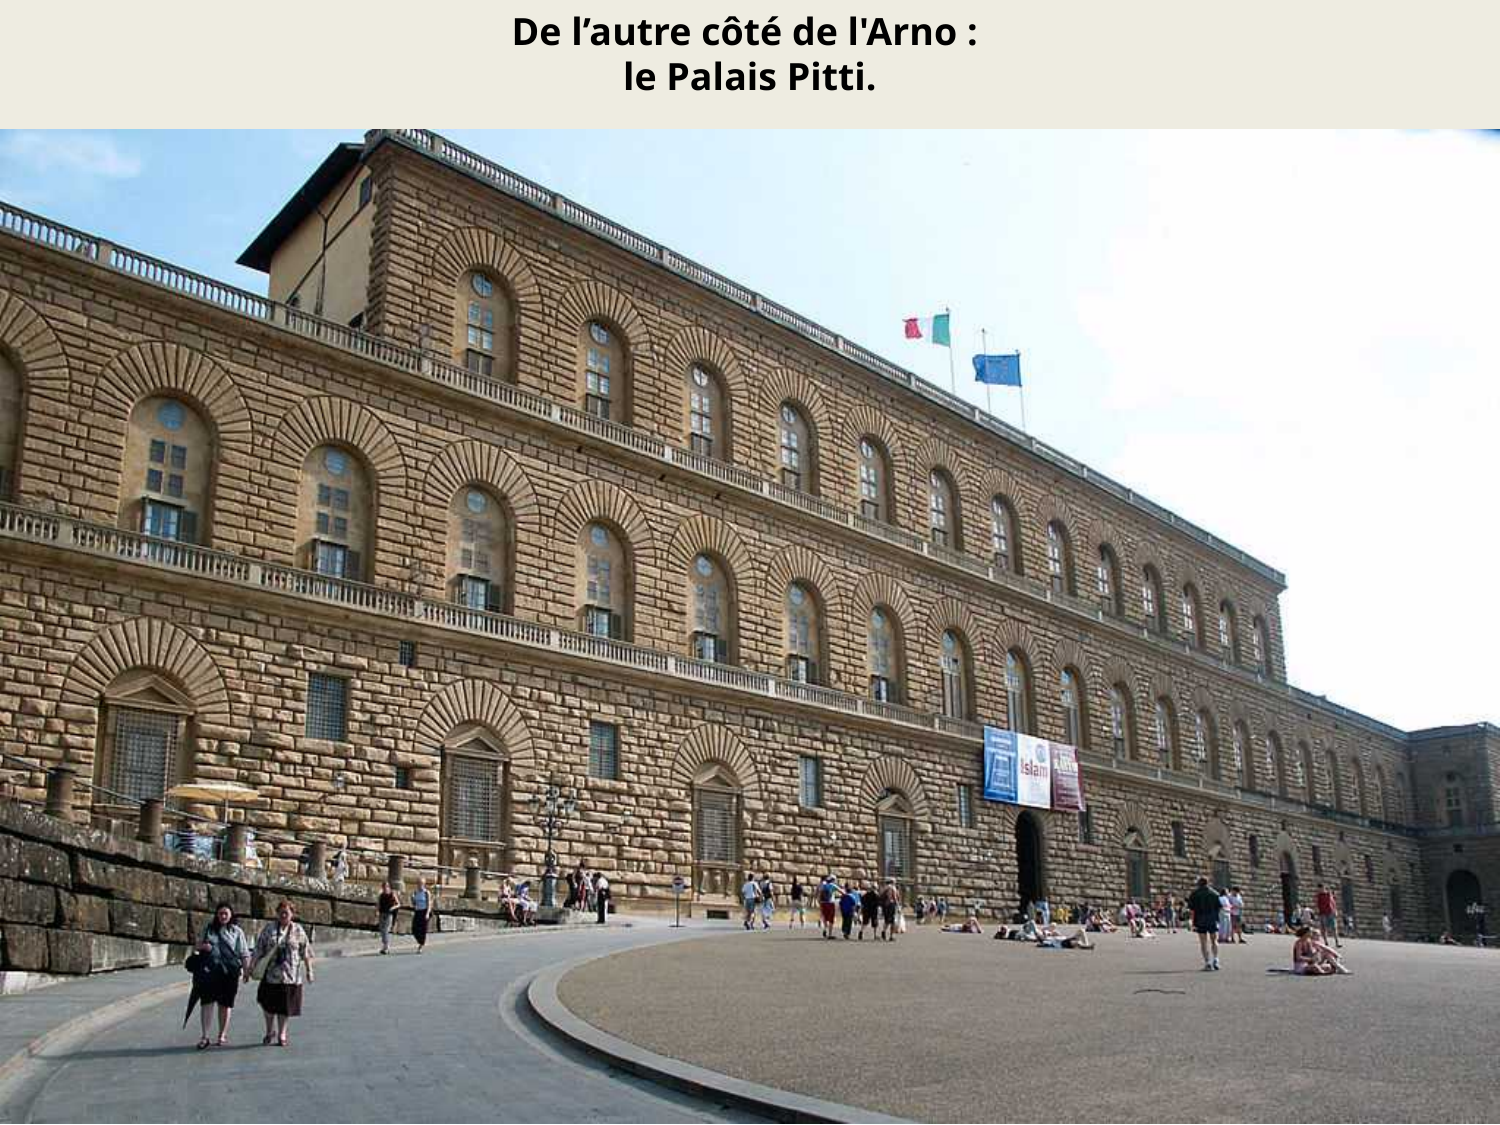

De l’autre côté de l'Arno :
le Palais Pitti.